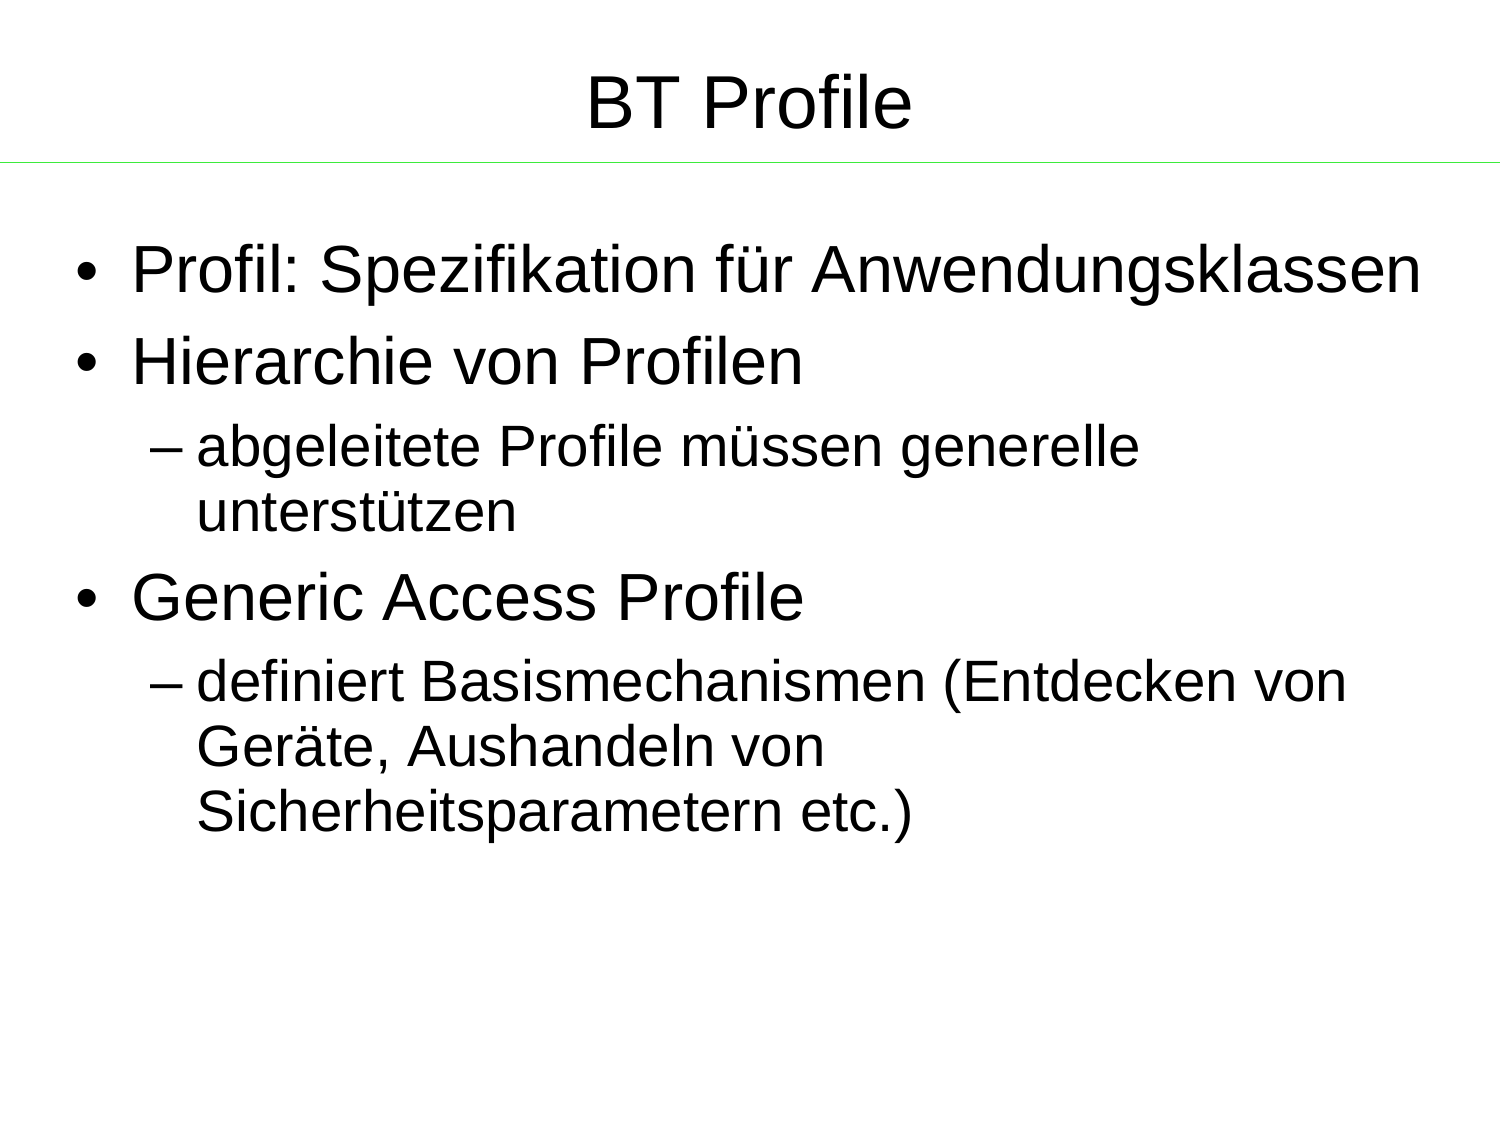

# BT Profile
Profil: Spezifikation für Anwendungsklassen
Hierarchie von Profilen
abgeleitete Profile müssen generelle unterstützen
Generic Access Profile
definiert Basismechanismen (Entdecken von Geräte, Aushandeln von Sicherheitsparametern etc.)